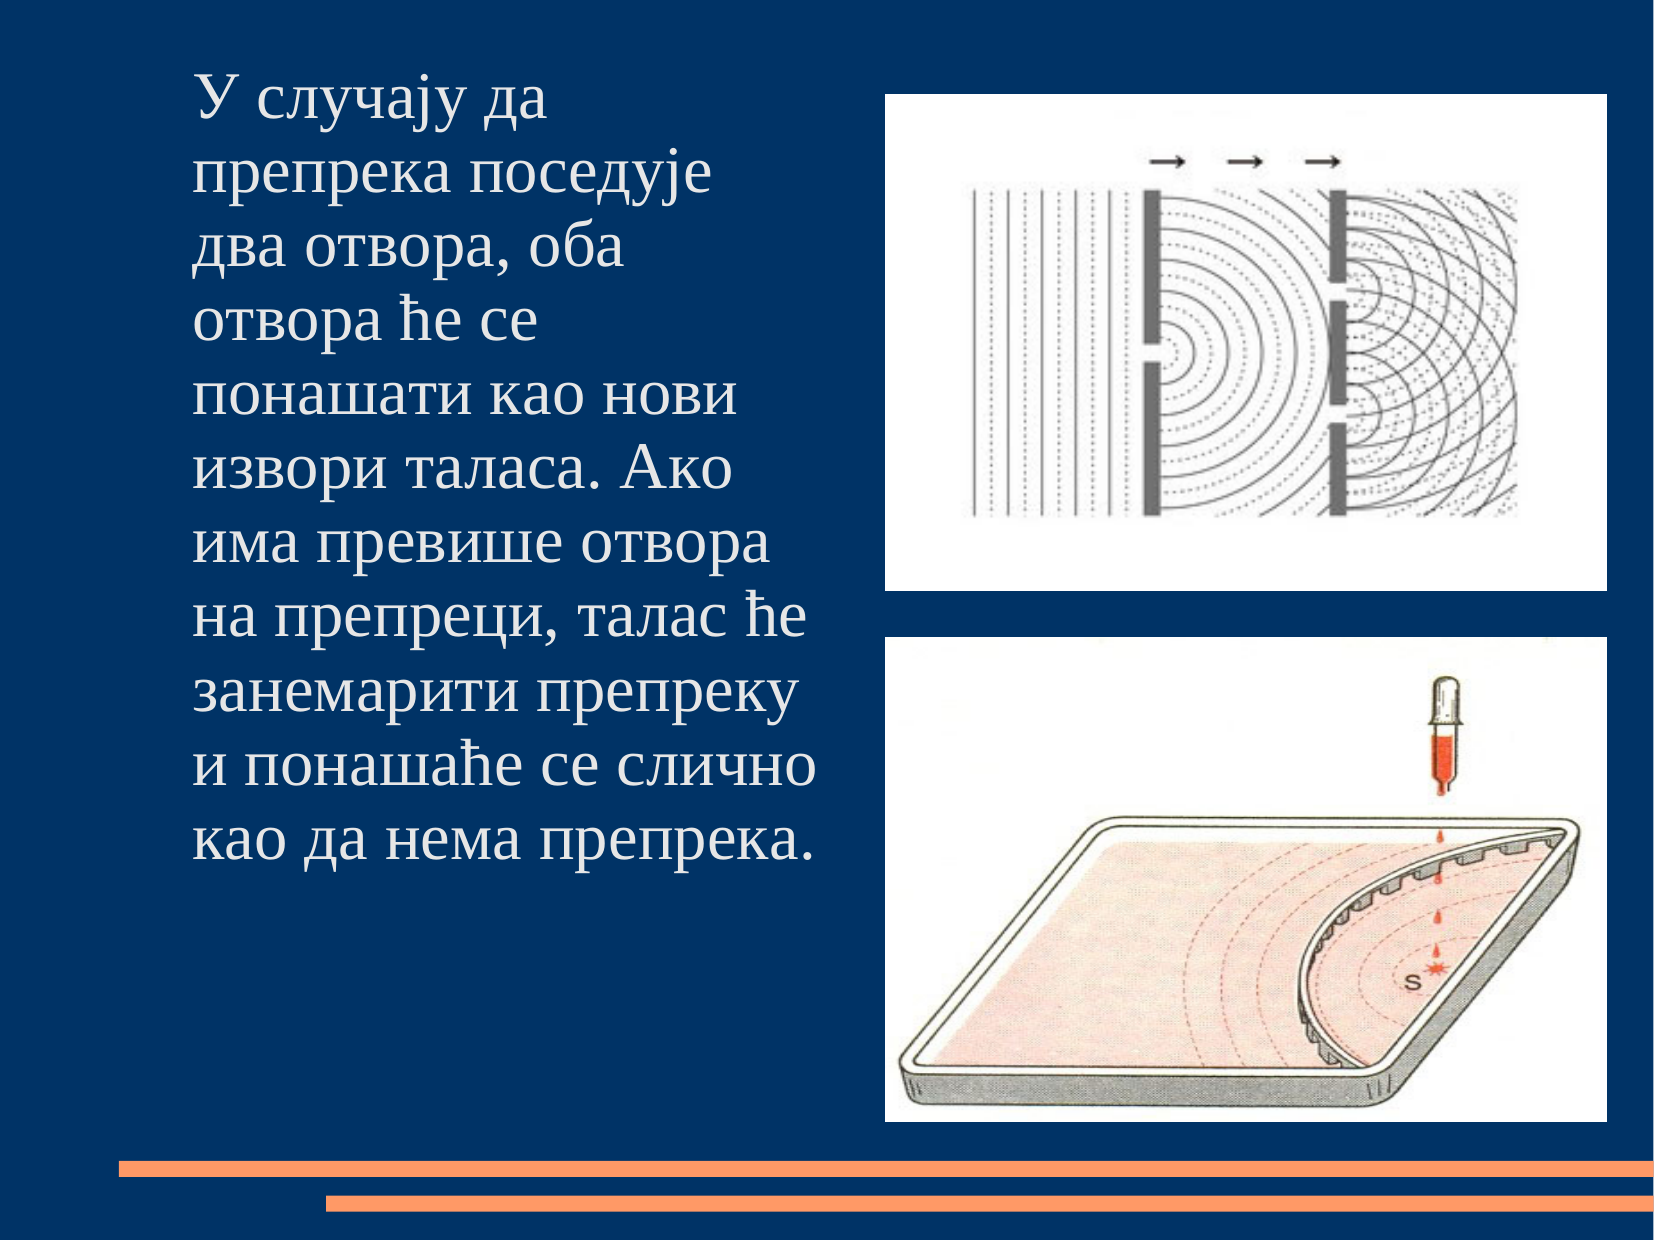

# У случају да препрека поседује два отвора, оба отвора ће се понашати као нови извори таласа. Ако има превише отвора на препреци, талас ће занемарити препреку и понашаће се слично као да нема препрека.